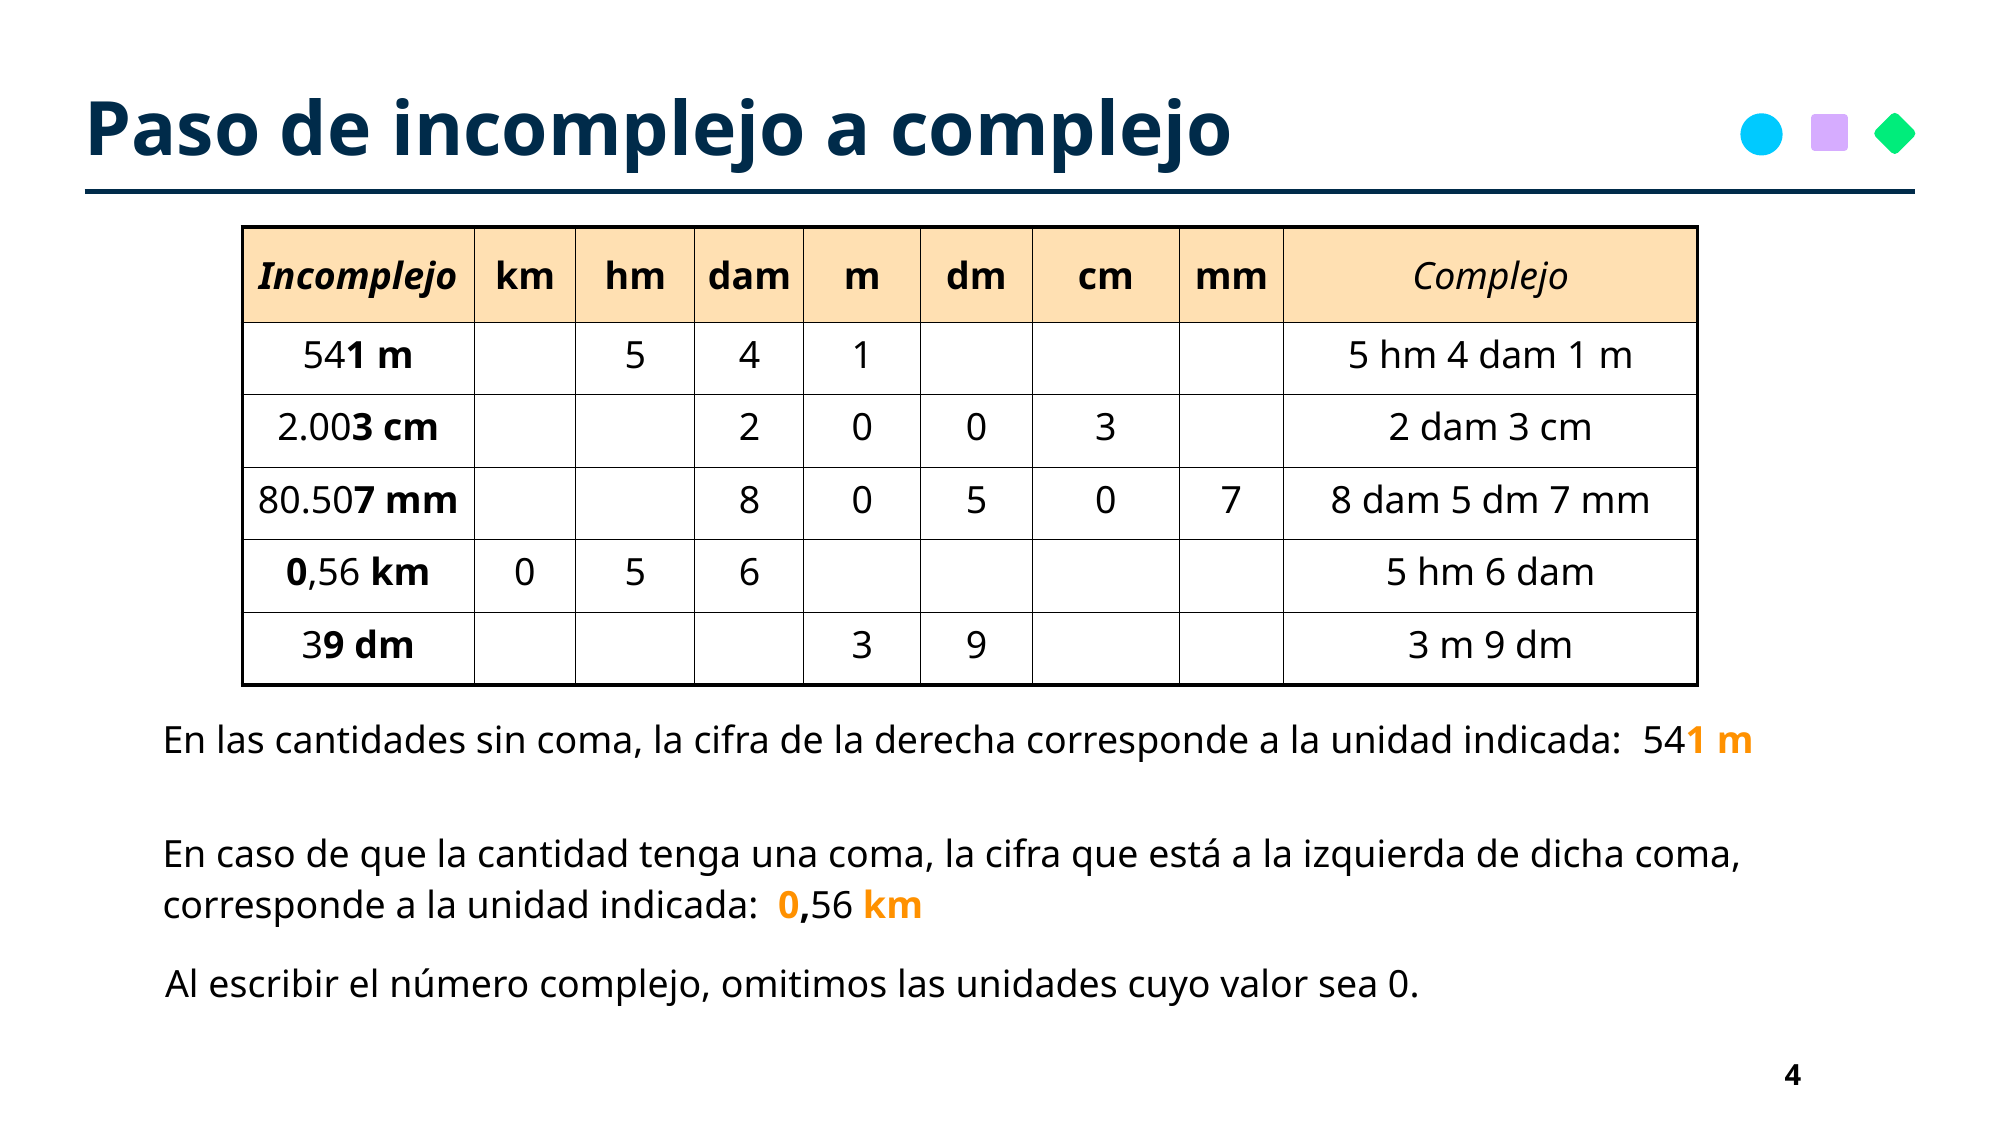

# Paso de incomplejo a complejo
| Incomplejo | km | hm | dam | m | dm | cm | mm | Complejo |
| --- | --- | --- | --- | --- | --- | --- | --- | --- |
| 541 m | | 5 | 4 | 1 | | | | 5 hm 4 dam 1 m |
| 2.003 cm | | | 2 | 0 | 0 | 3 | | 2 dam 3 cm |
| 80.507 mm | | | 8 | 0 | 5 | 0 | 7 | 8 dam 5 dm 7 mm |
| 0,56 km | 0 | 5 | 6 | | | | | 5 hm 6 dam |
| 39 dm | | | | 3 | 9 | | | 3 m 9 dm |
En las cantidades sin coma, la cifra de la derecha corresponde a la unidad indicada: 541 m
En caso de que la cantidad tenga una coma, la cifra que está a la izquierda de dicha coma, corresponde a la unidad indicada: 0,56 km
Al escribir el número complejo, omitimos las unidades cuyo valor sea 0.